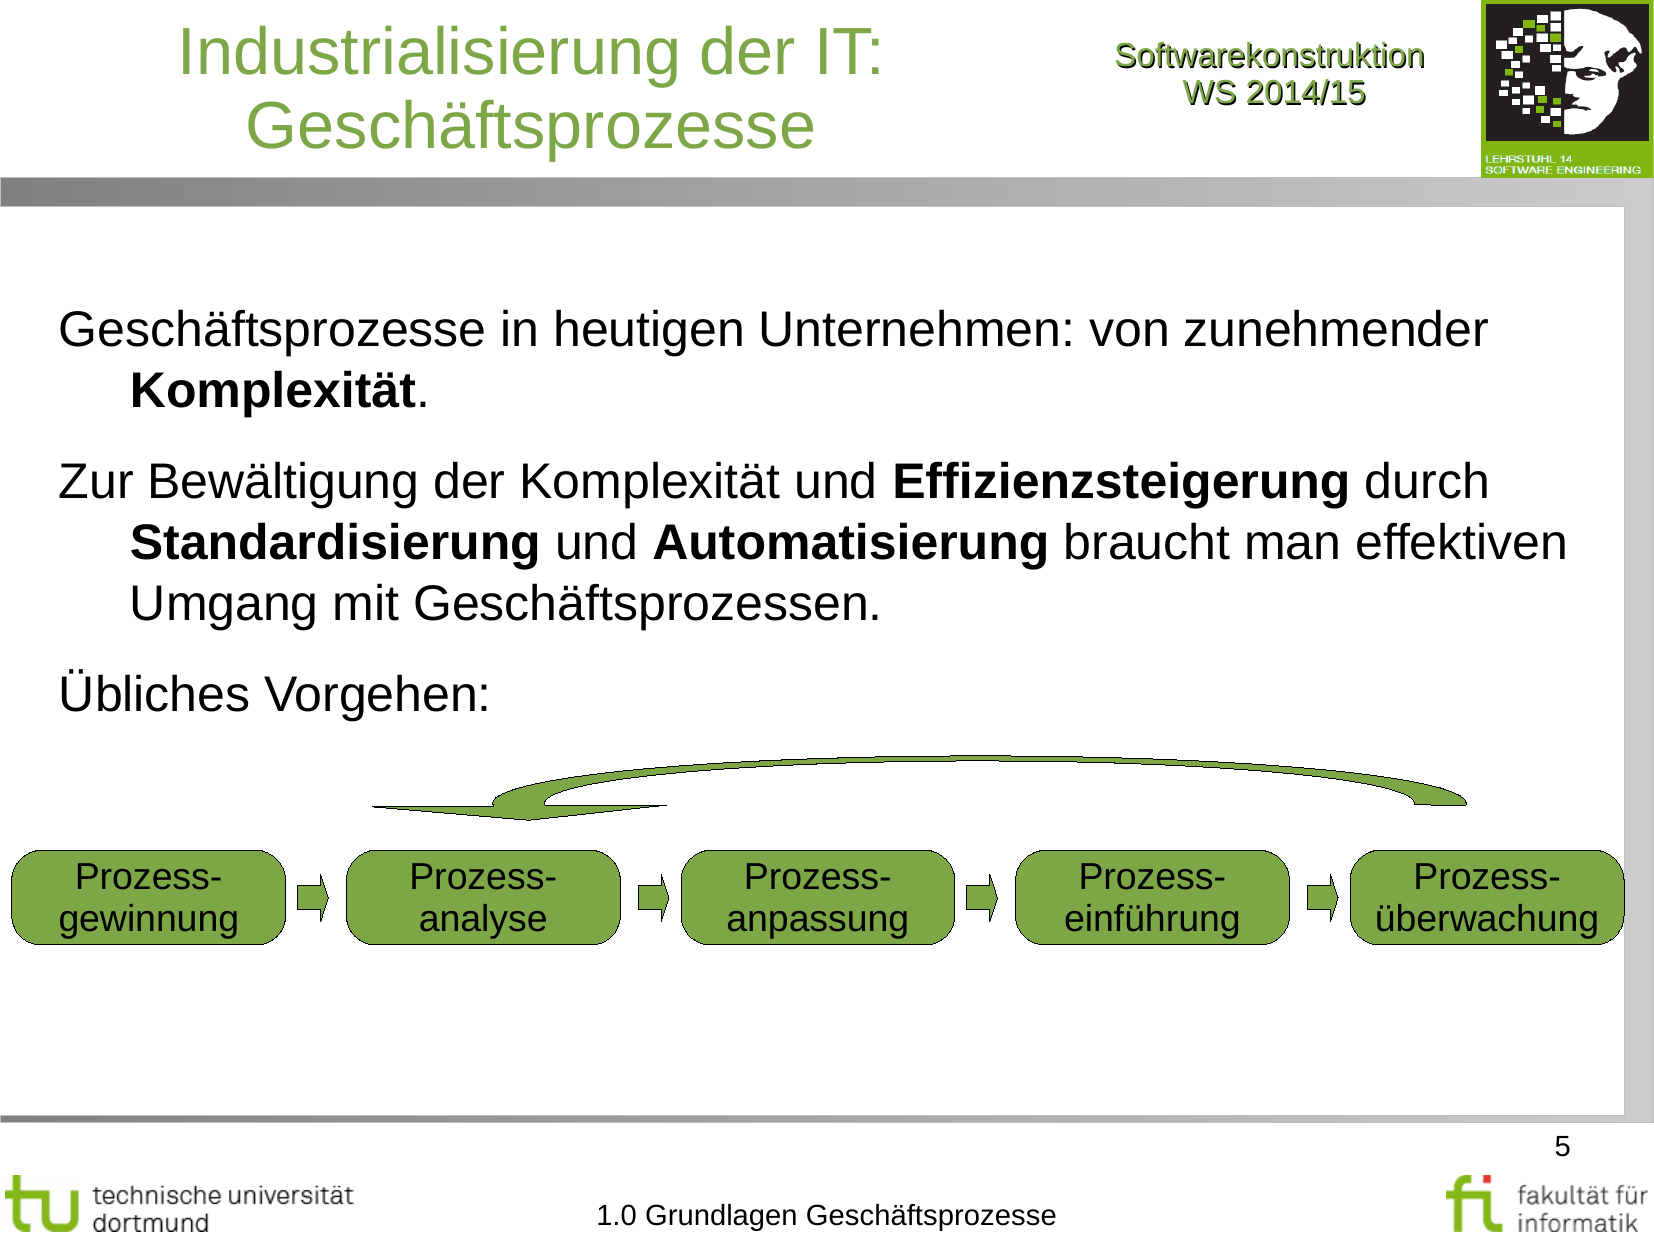

# Industrialisierung der IT: Geschäftsprozesse
Geschäftsprozesse in heutigen Unternehmen: von zunehmender Komplexität.
Zur Bewältigung der Komplexität und Effizienzsteigerung durch Standardisierung und Automatisierung braucht man effektiven Umgang mit Geschäftsprozessen.
Übliches Vorgehen:
Prozess-
gewinnung
Prozess-
analyse
Prozess-
anpassung
Prozess-
einführung
Prozess-
überwachung
5
1.0 Grundlagen Geschäftsprozesse